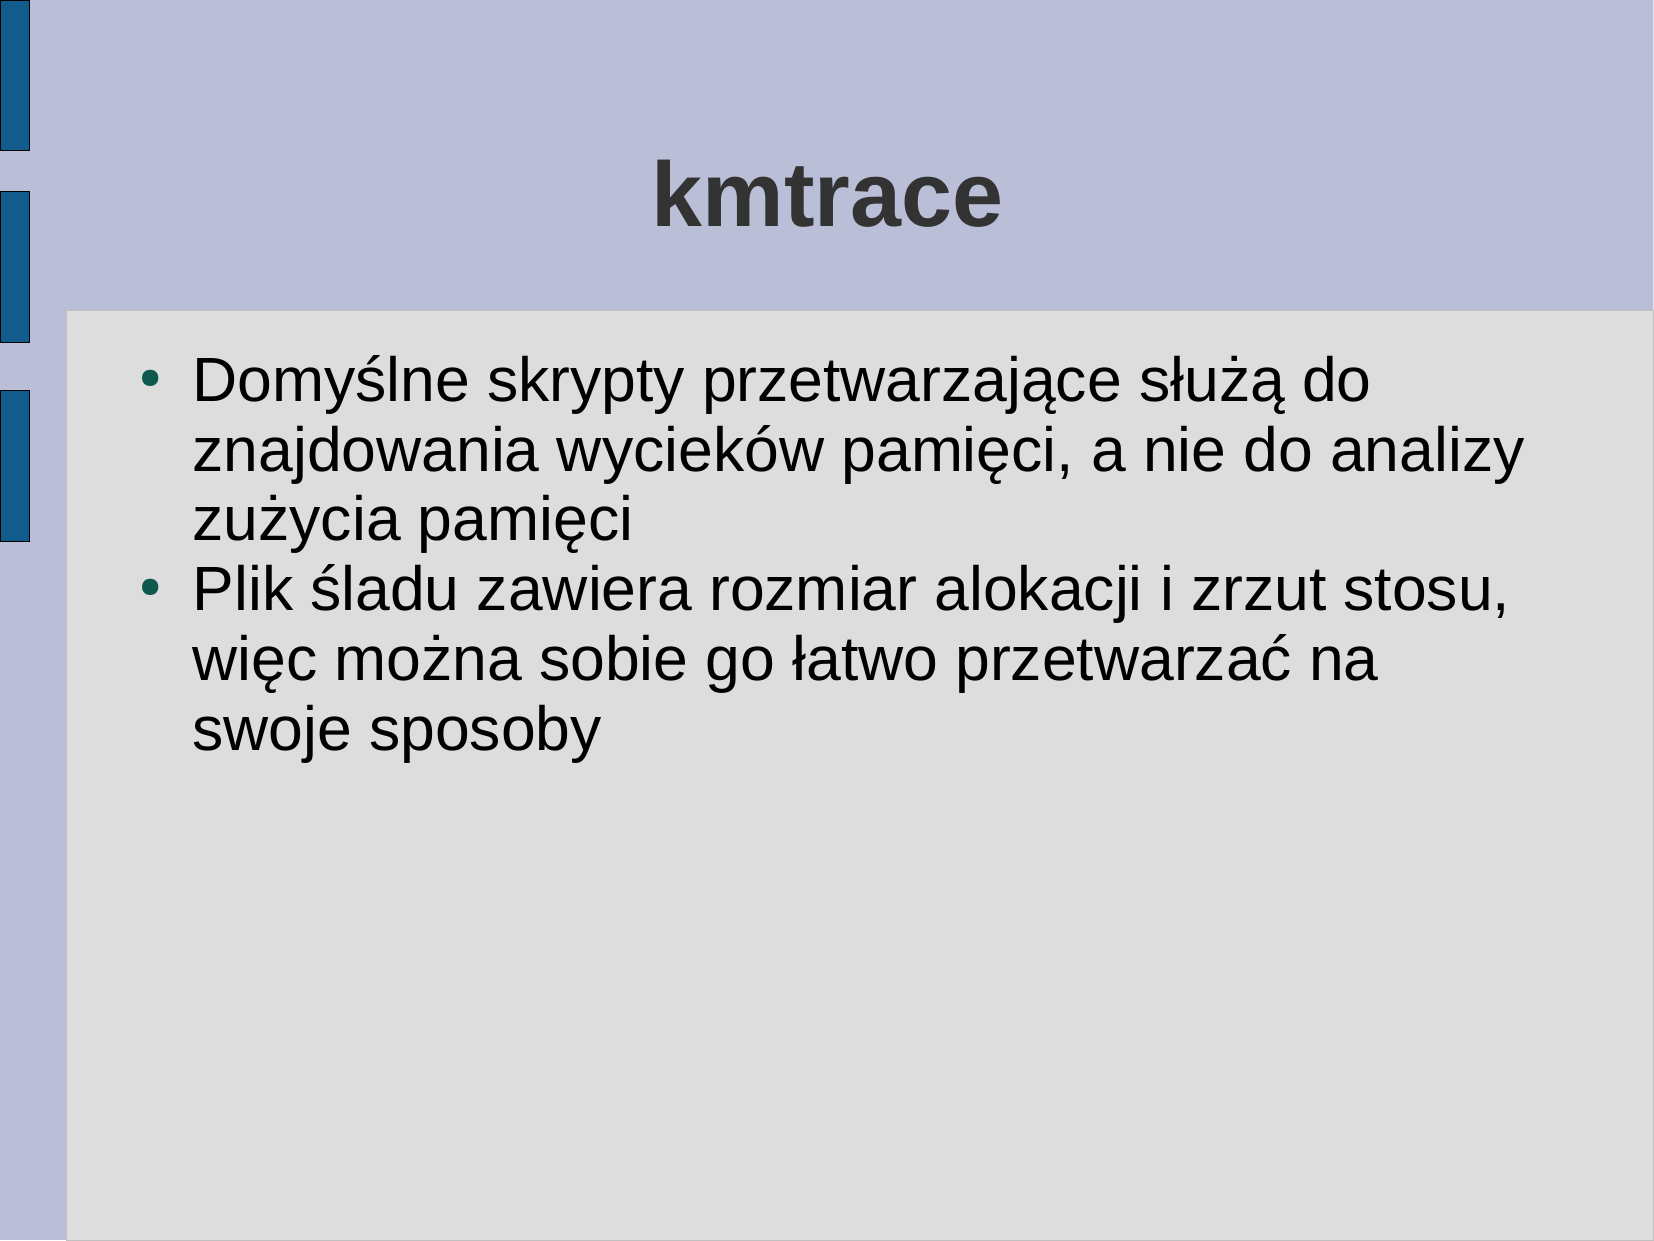

# kmtrace
Domyślne skrypty przetwarzające służą do znajdowania wycieków pamięci, a nie do analizy zużycia pamięci
Plik śladu zawiera rozmiar alokacji i zrzut stosu, więc można sobie go łatwo przetwarzać na swoje sposoby